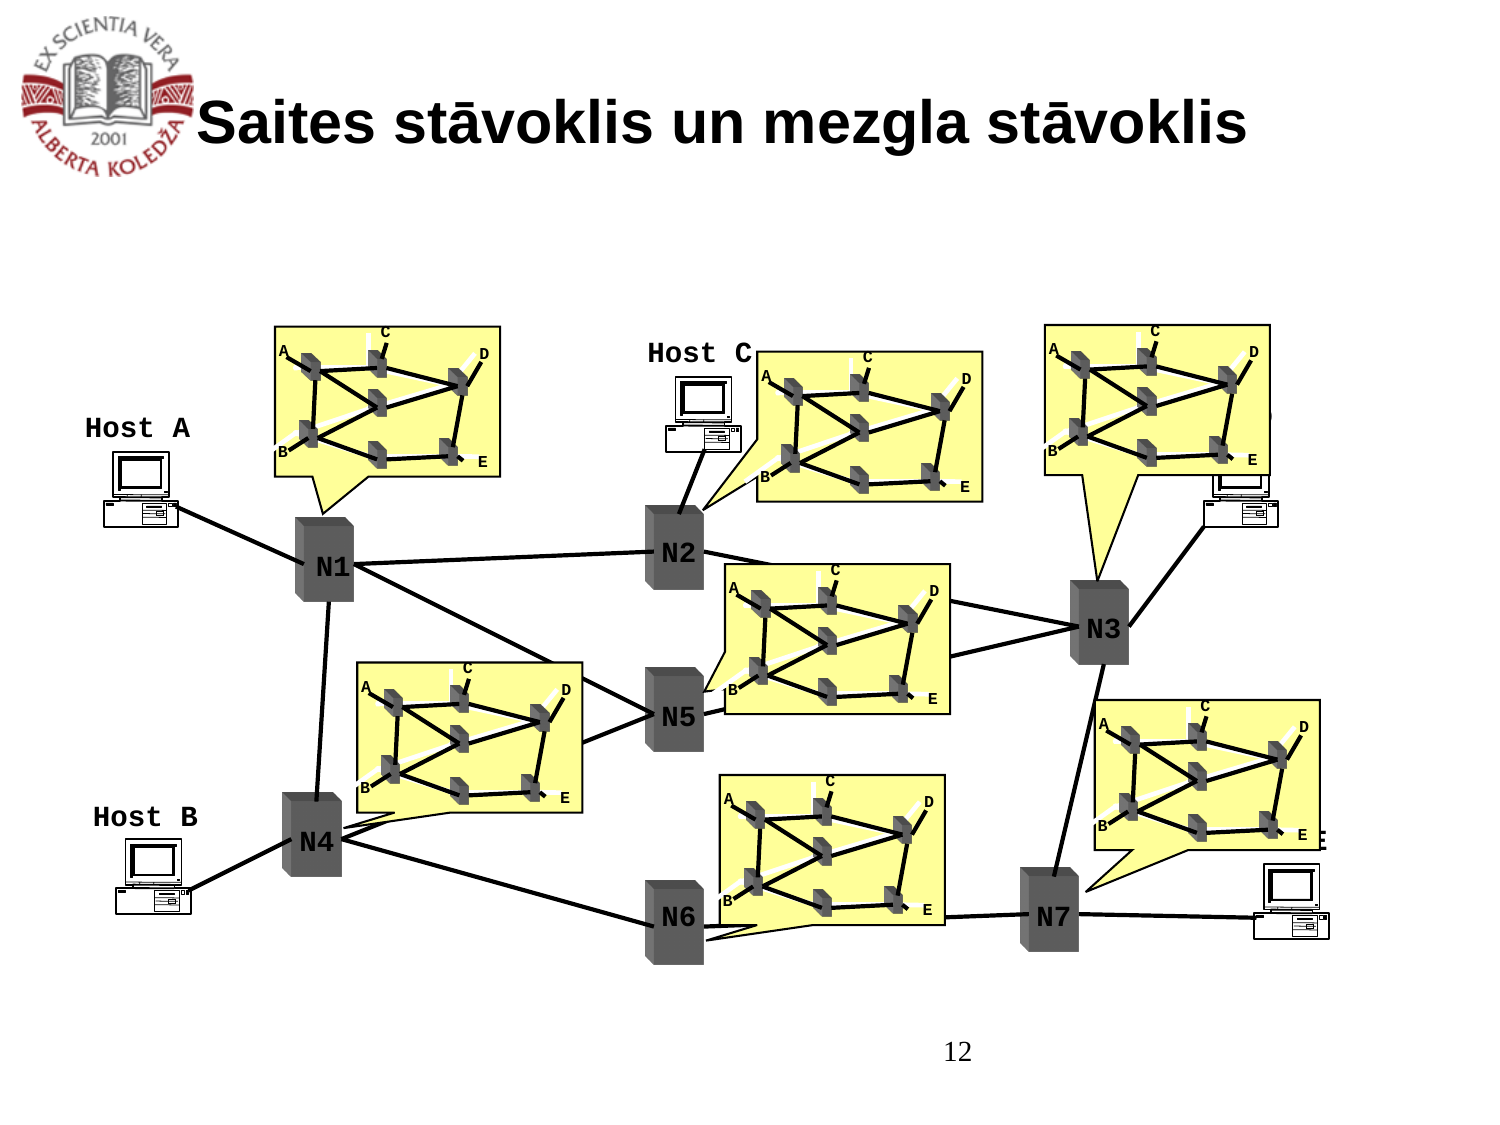

# Saites stāvoklis un mezgla stāvoklis
C
A
D
B
E
C
A
D
B
E
Host C
Host D
Host A
N2
N1
N3
N5
Host B
Host E
N4
N6
N7
C
A
D
B
E
C
A
D
B
E
C
A
D
B
E
C
A
D
B
E
C
A
D
B
E